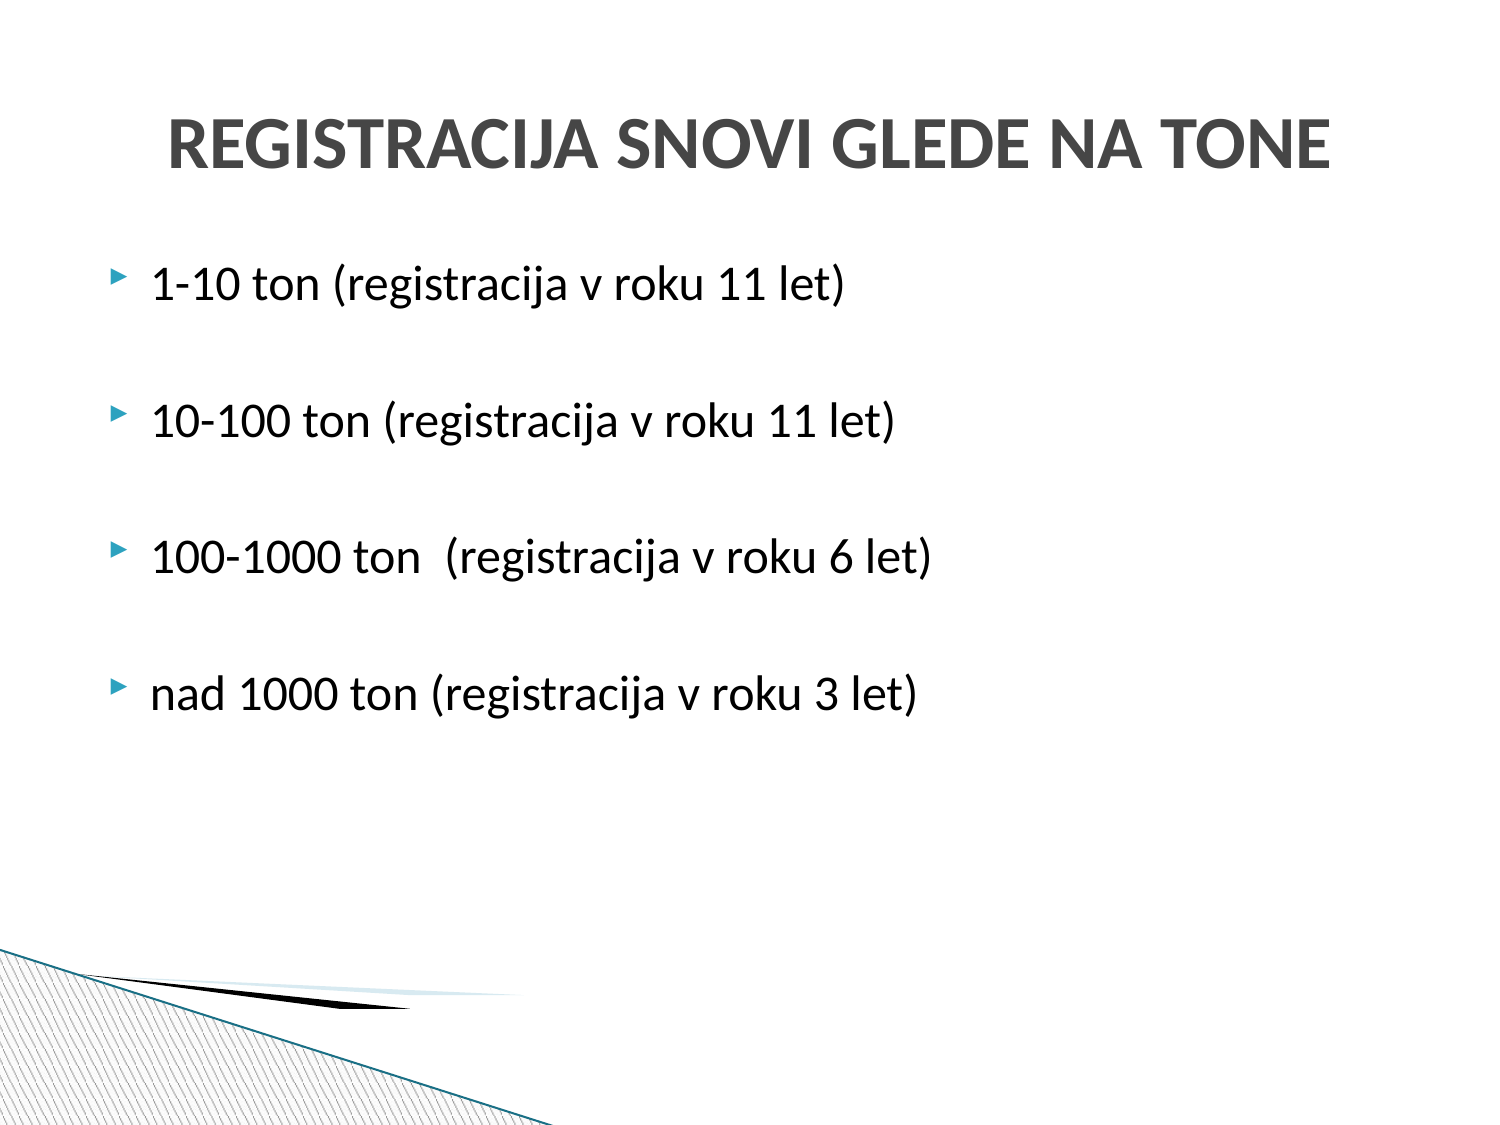

REGISTRACIJA SNOVI GLEDE NA TONE
# 1-10 ton (registracija v roku 11 let)
10-100 ton (registracija v roku 11 let)
100-1000 ton (registracija v roku 6 let)
nad 1000 ton (registracija v roku 3 let)